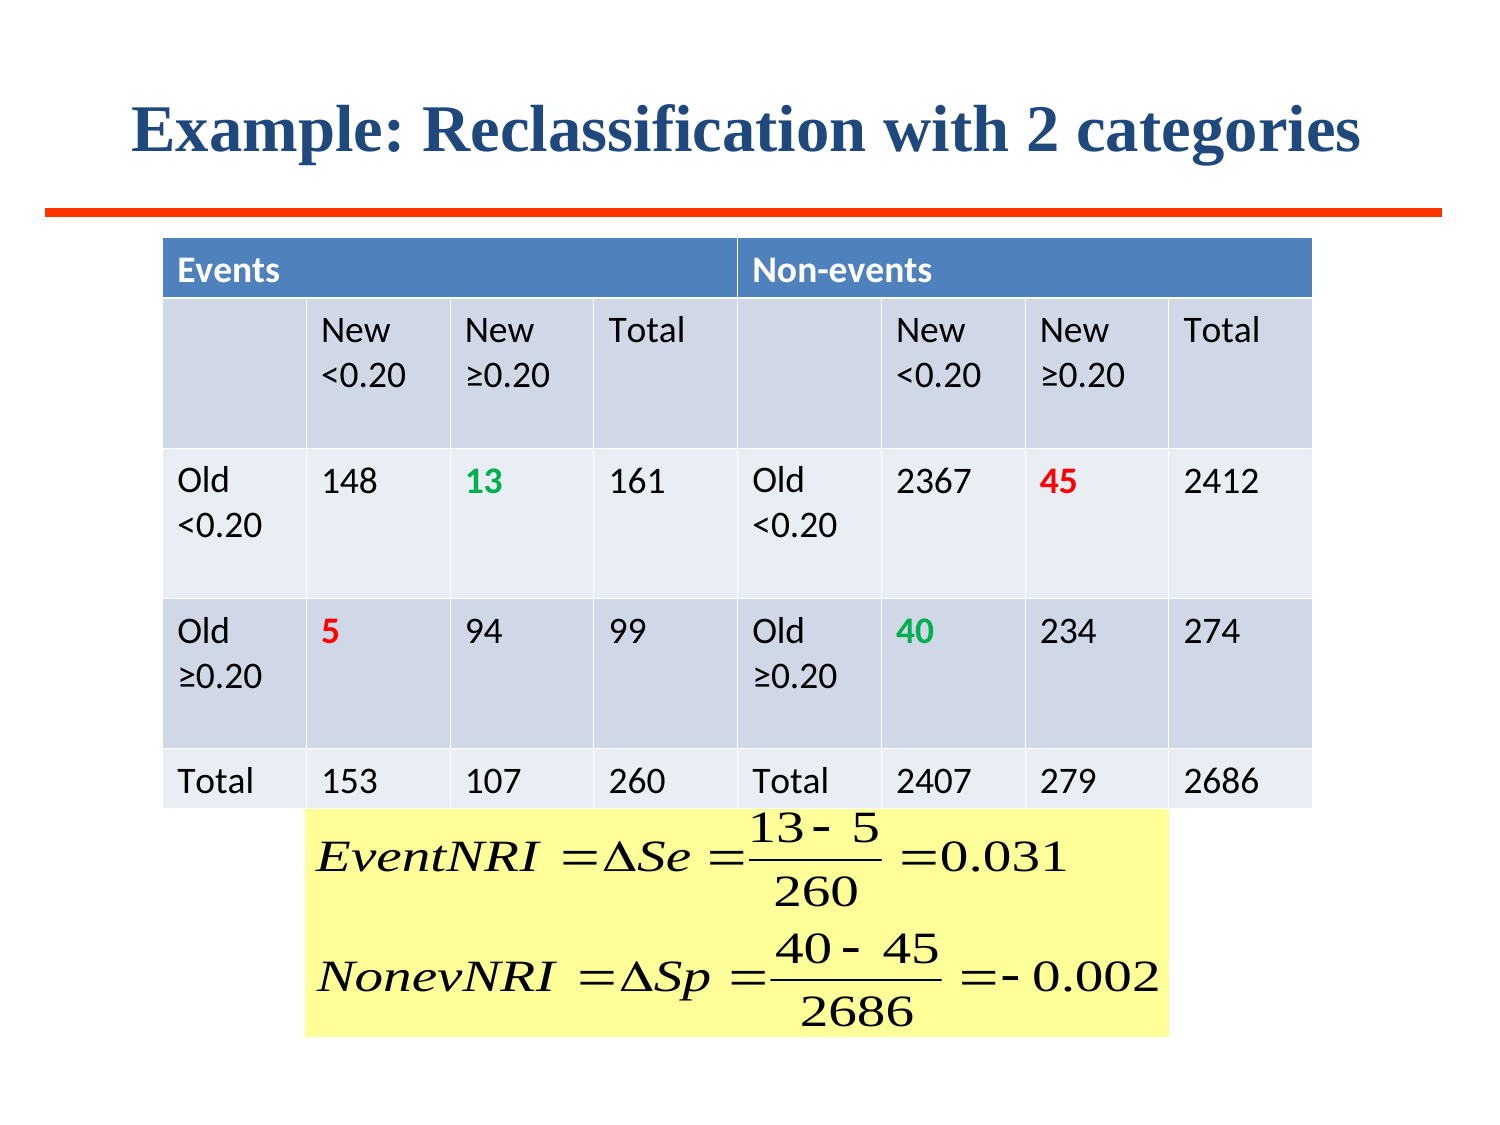

Example: Reclassification with 2 categories
| Events | | | | Non-events | | | |
| --- | --- | --- | --- | --- | --- | --- | --- |
| | New <0.20 | New ≥0.20 | Total | | New <0.20 | New ≥0.20 | Total |
| Old <0.20 | 148 | 13 | 161 | Old <0.20 | 2367 | 45 | 2412 |
| Old ≥0.20 | 5 | 94 | 99 | Old ≥0.20 | 40 | 234 | 274 |
| Total | 153 | 107 | 260 | Total | 2407 | 279 | 2686 |